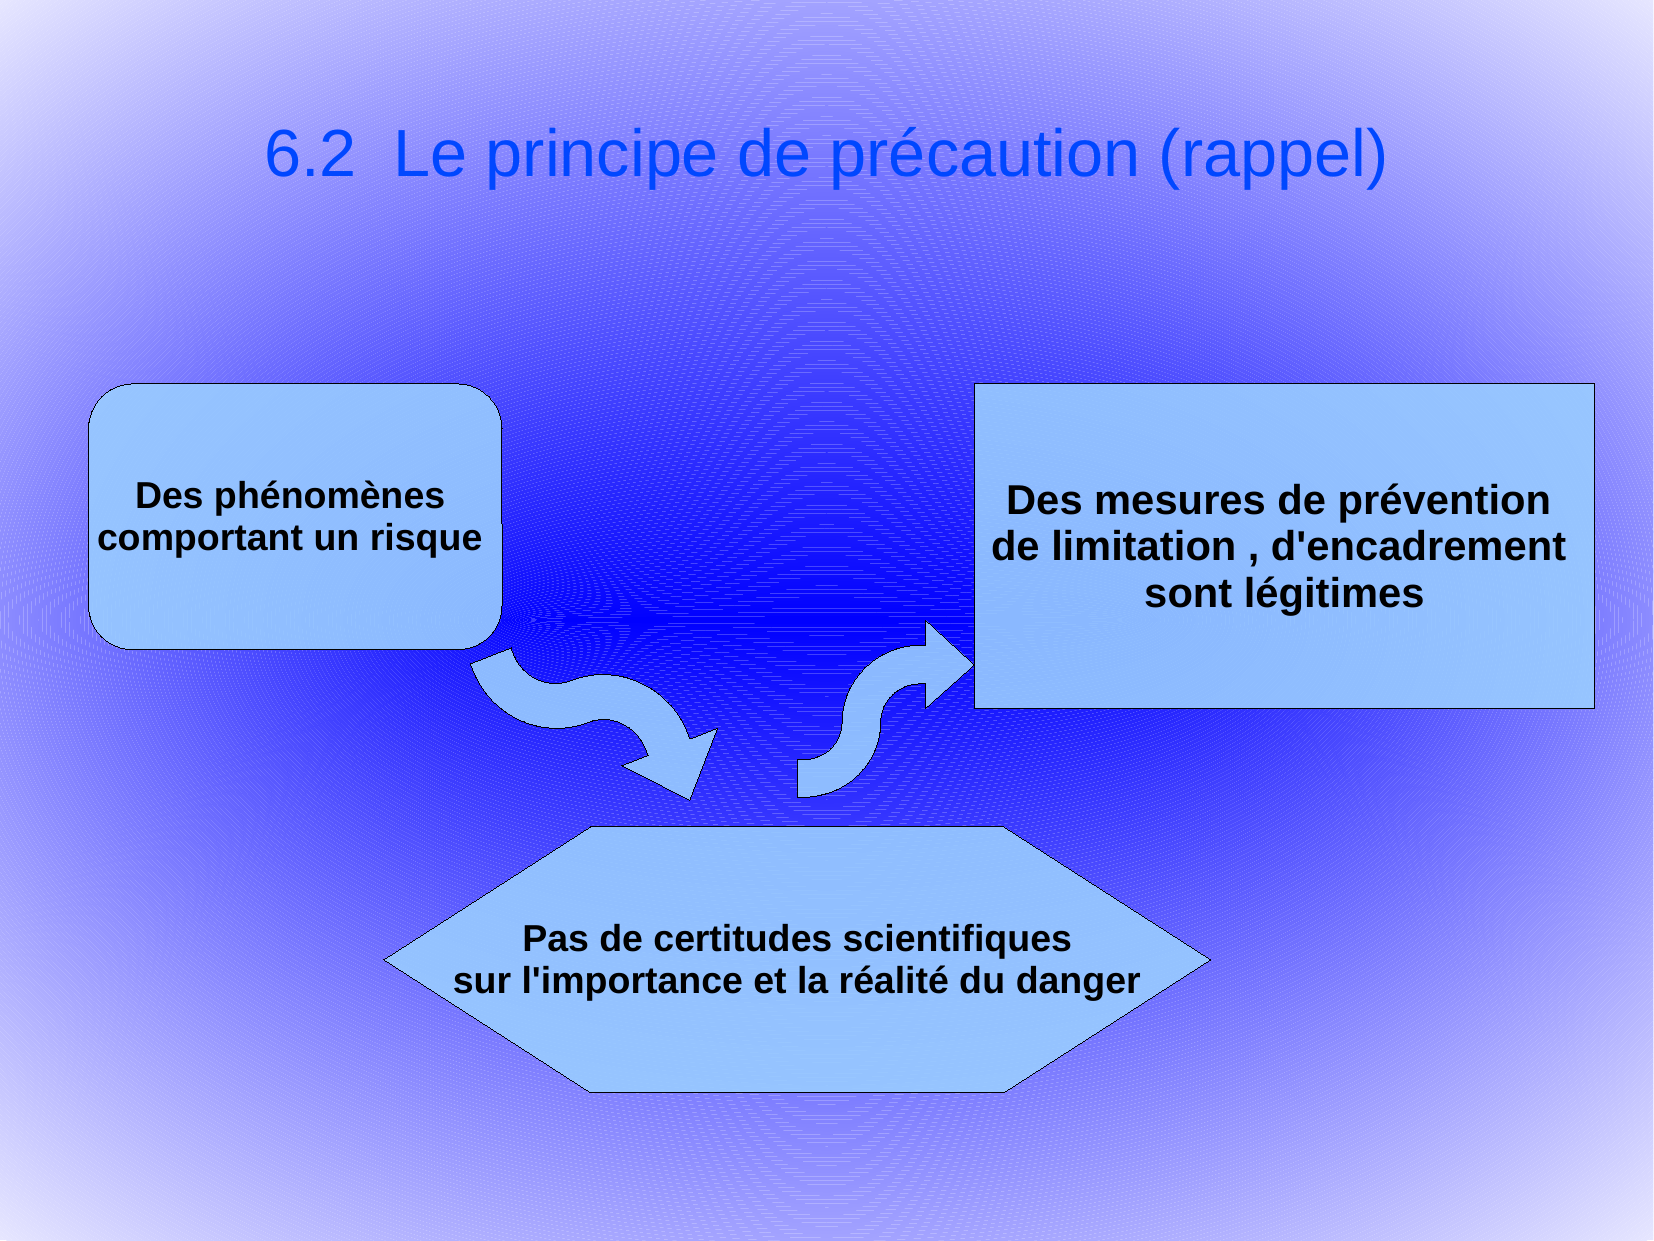

# 6.2 Le principe de précaution (rappel)
Des phénomènes
comportant un risque
Des mesures de prévention
de limitation , d'encadrement
sont légitimes
 Pas de certitudes scientifiques
sur l'importance et la réalité du danger